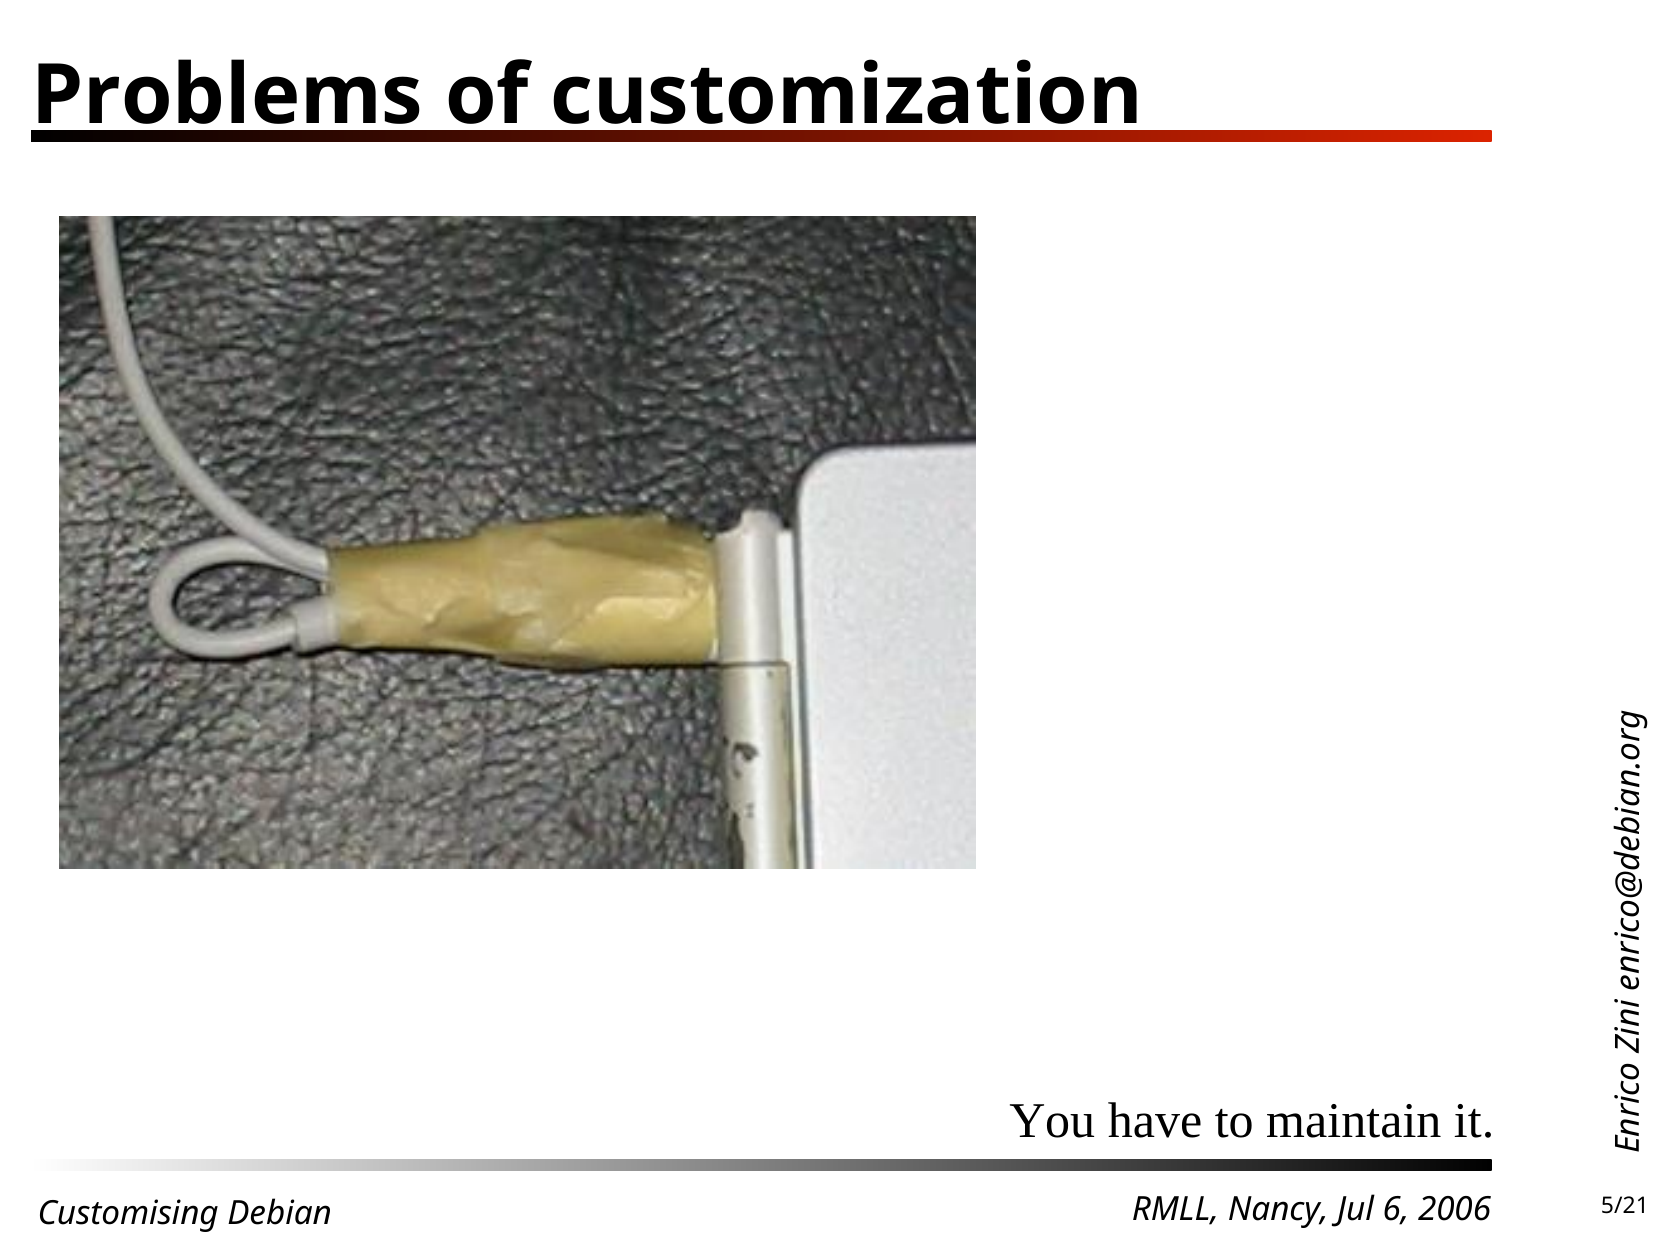

Problems of customization
You have to change the plug on all new versions of the appliance
The australian developers don't know of your plug
You have to maintain it.